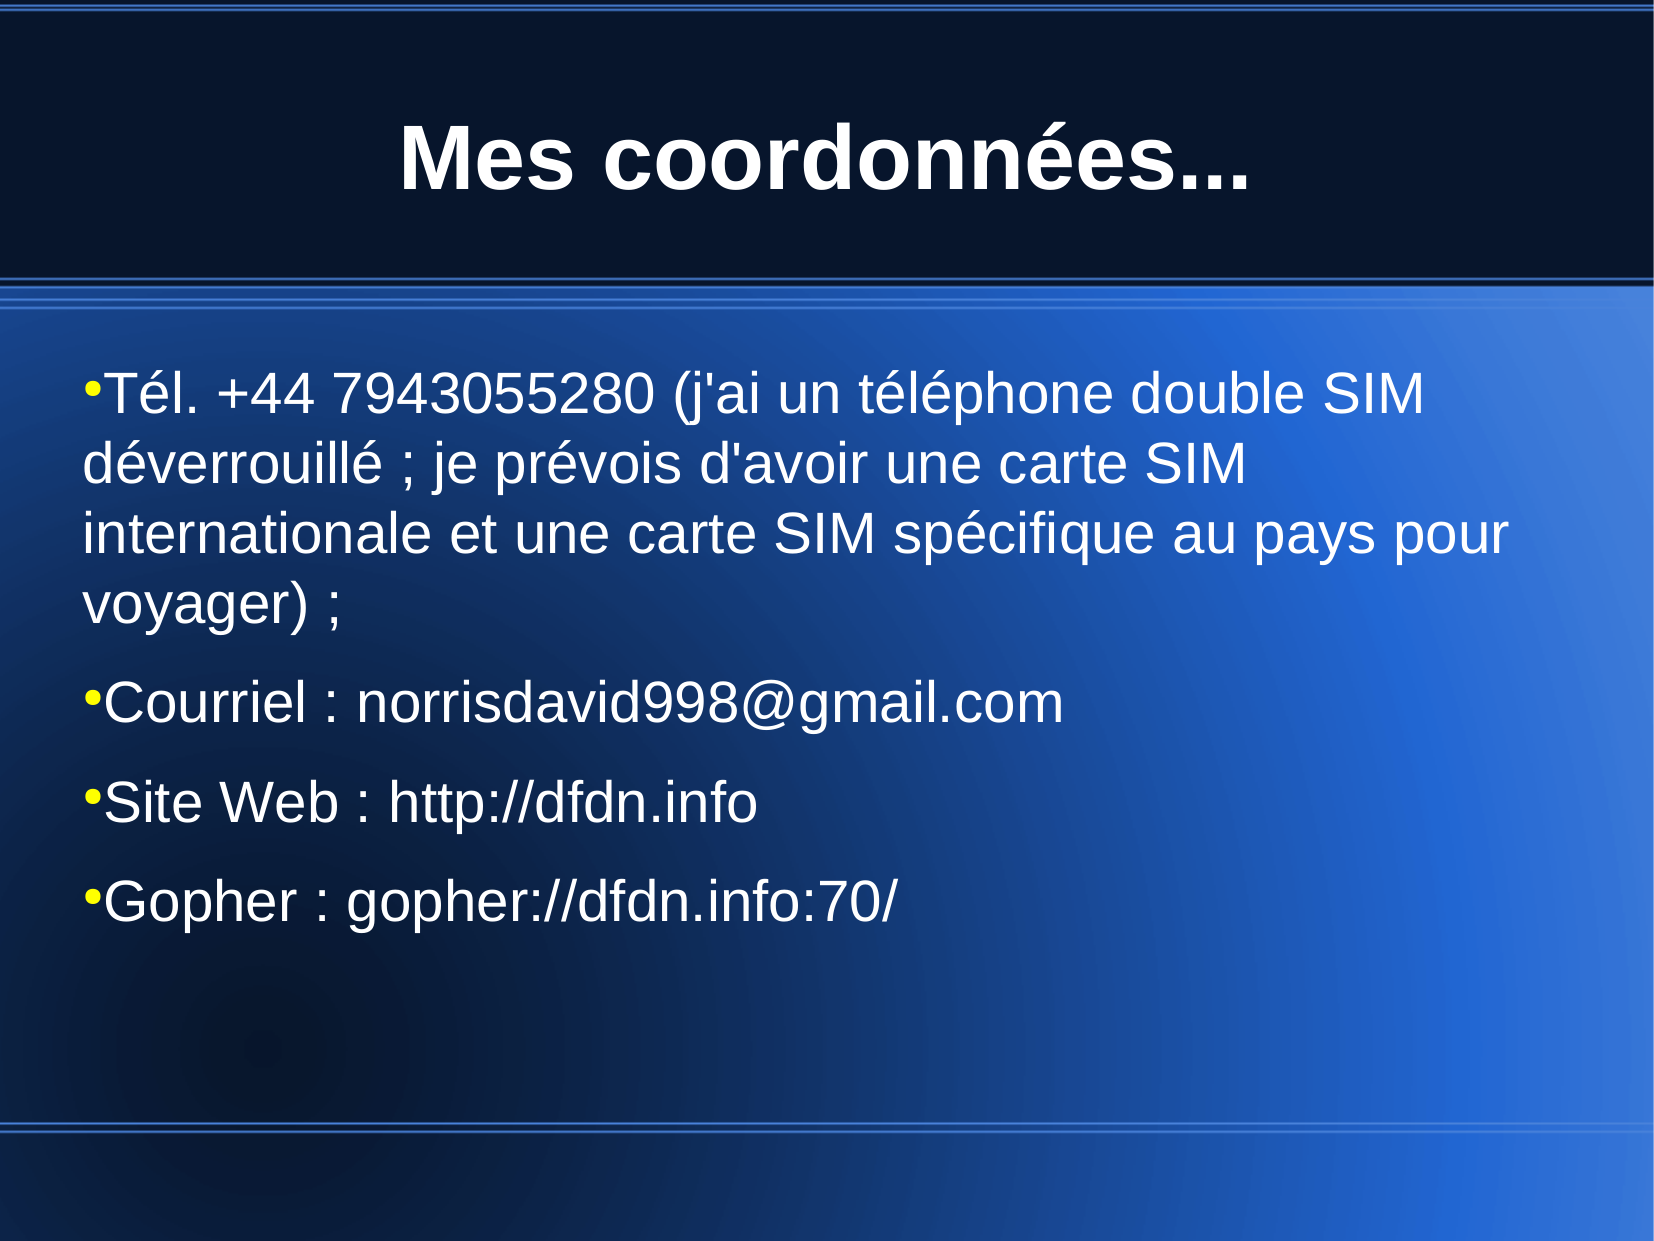

# Mes coordonnées...
Tél. +44 7943055280 (j'ai un téléphone double SIM déverrouillé ; je prévois d'avoir une carte SIM internationale et une carte SIM spécifique au pays pour voyager) ;
Courriel : norrisdavid998@gmail.com
Site Web : http://dfdn.info
Gopher : gopher://dfdn.info:70/